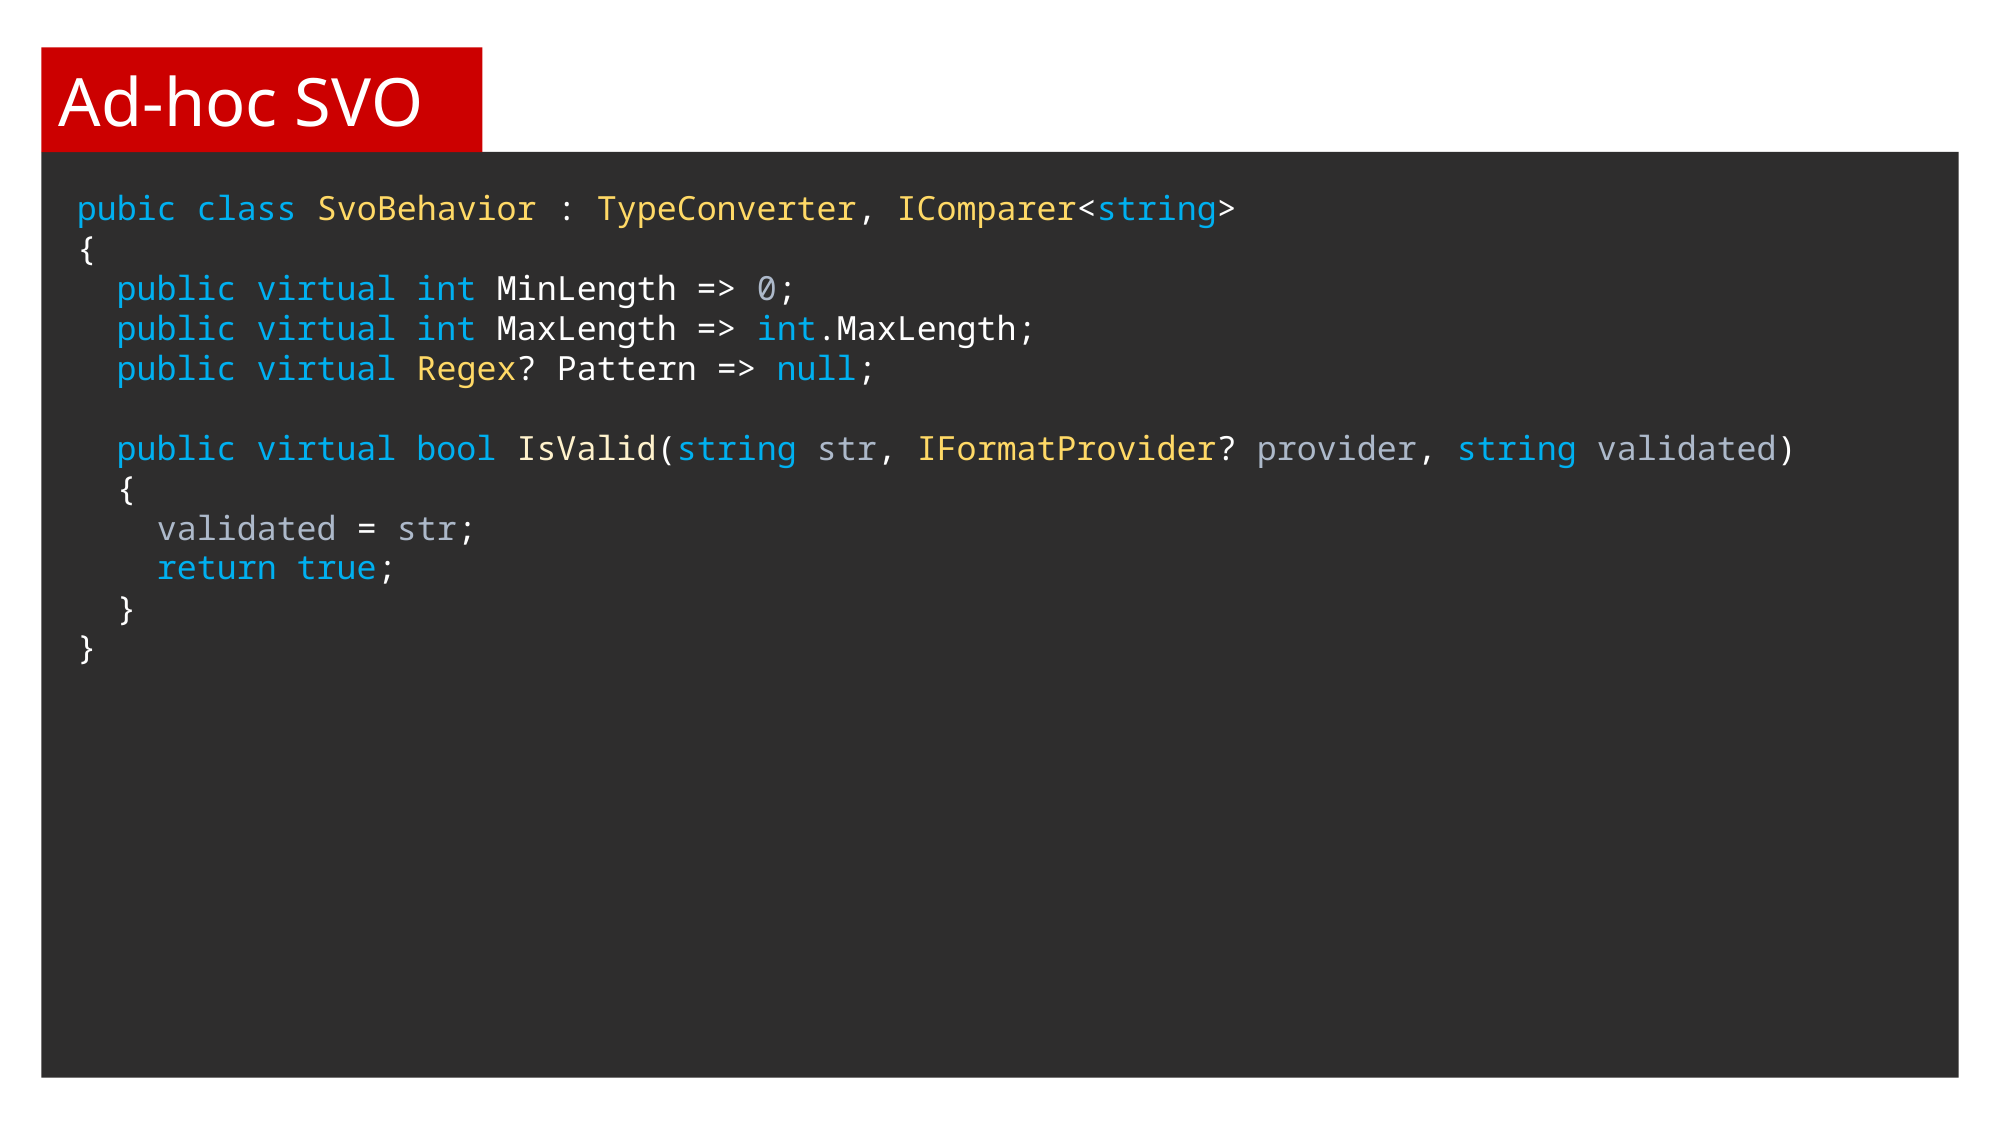

Ad-hoc SVO
pubic class SvoBehavior : TypeConverter, IComparer<string>
{
 public virtual int MinLength => 0;
 public virtual int MaxLength => int.MaxLength;
 public virtual Regex? Pattern => null;
 public virtual bool IsValid(string str, IFormatProvider? provider, string validated)
 {
 validated = str;
 return true;
 }
}